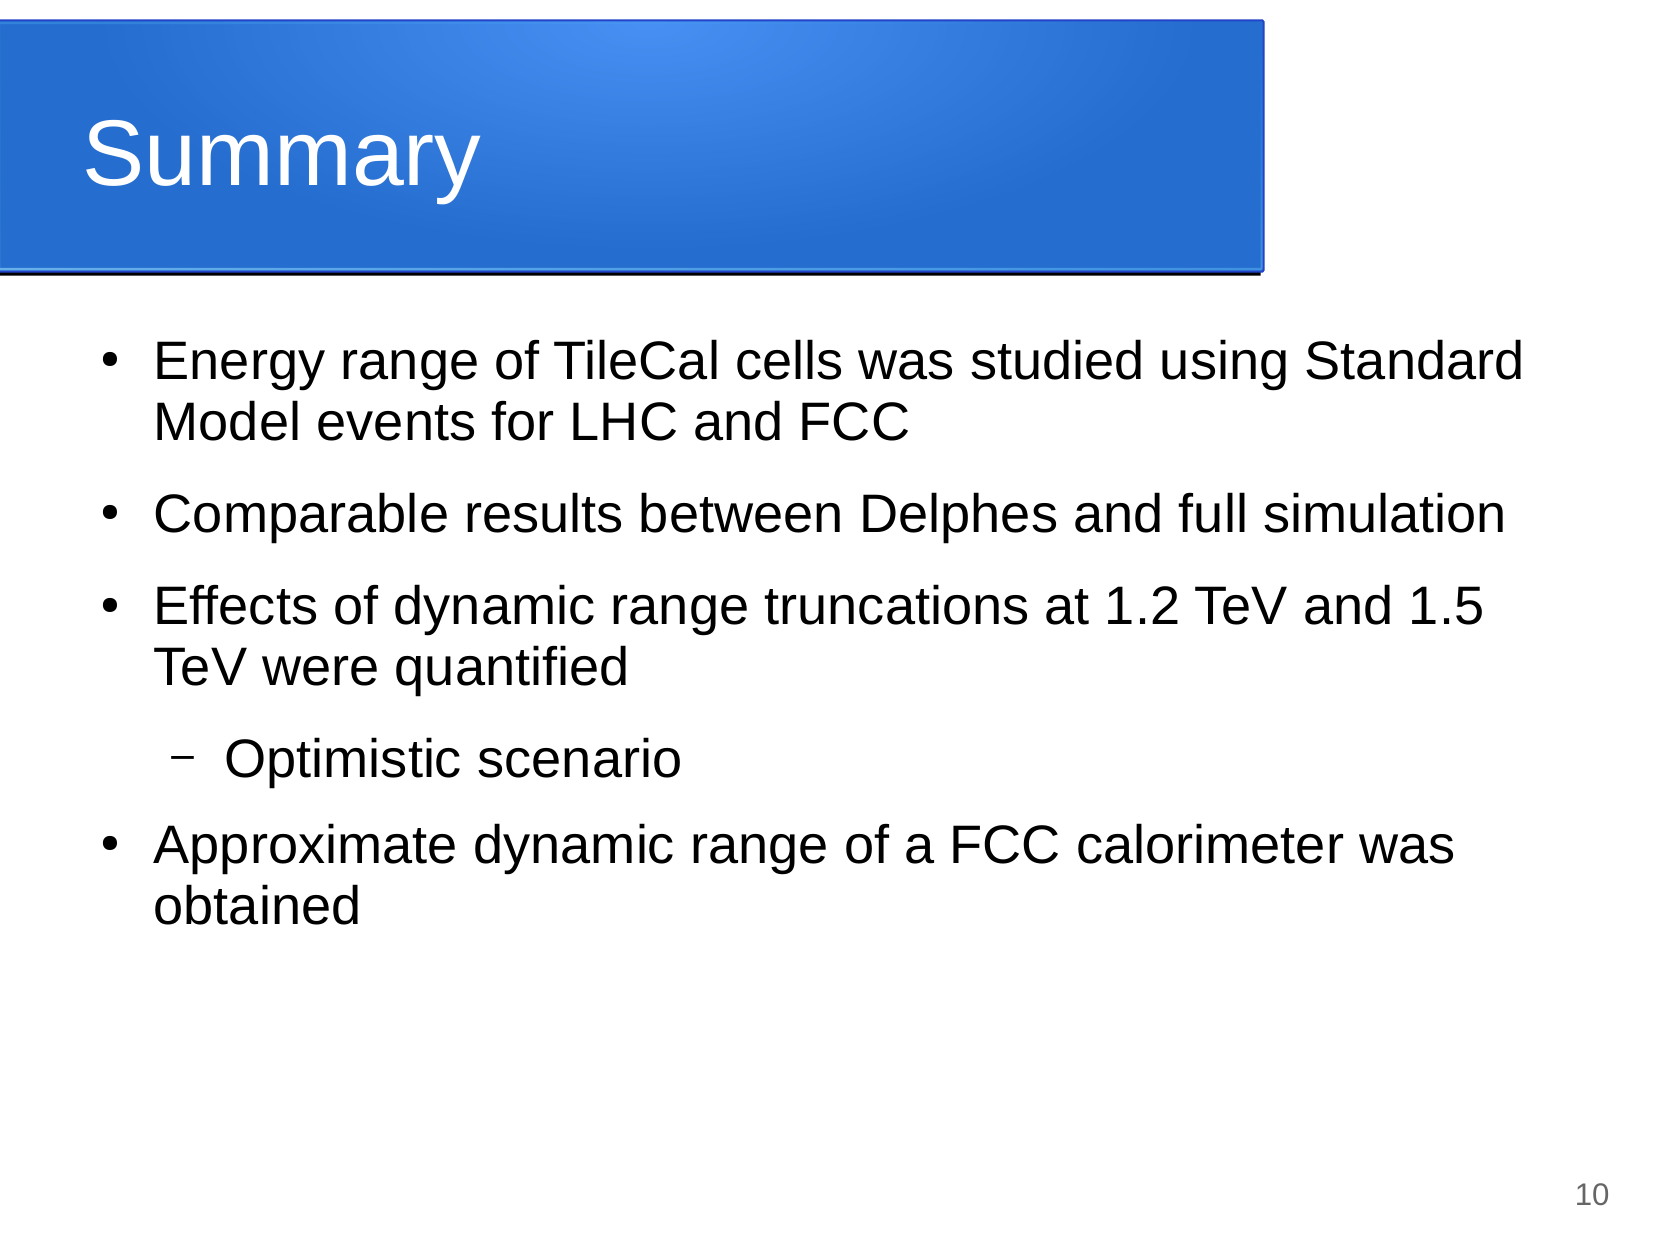

# Summary
Energy range of TileCal cells was studied using Standard Model events for LHC and FCC
Comparable results between Delphes and full simulation
Effects of dynamic range truncations at 1.2 TeV and 1.5 TeV were quantified
Optimistic scenario
Approximate dynamic range of a FCC calorimeter was obtained